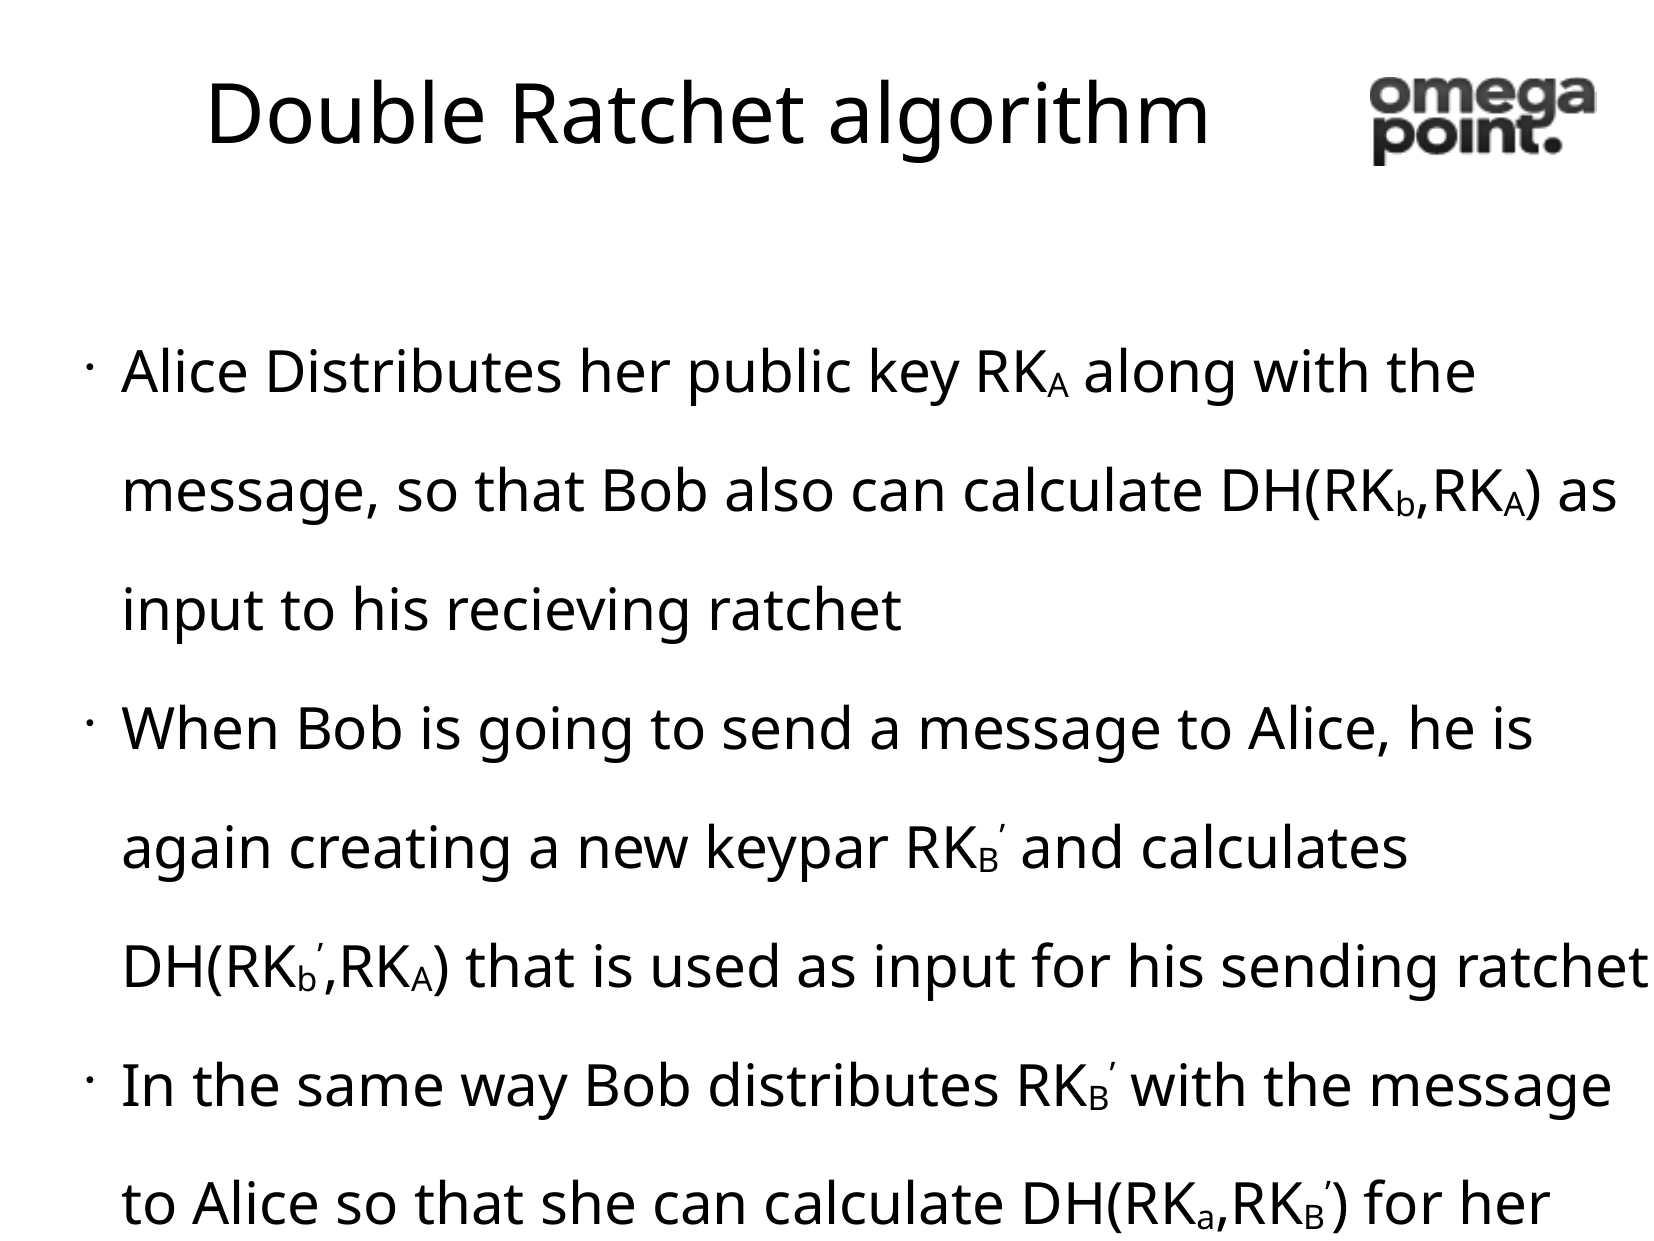

Double Ratchet algorithm
Alice Distributes her public key RKA along with the message, so that Bob also can calculate DH(RKb,RKA) as input to his recieving ratchet
When Bob is going to send a message to Alice, he is again creating a new keypar RKB’ and calculates DH(RKb’,RKA) that is used as input for his sending ratchet
In the same way Bob distributes RKB’ with the message to Alice so that she can calculate DH(RKa,RKB’) for her recv ratchet. She can now throw away the RKA and gen RKA’